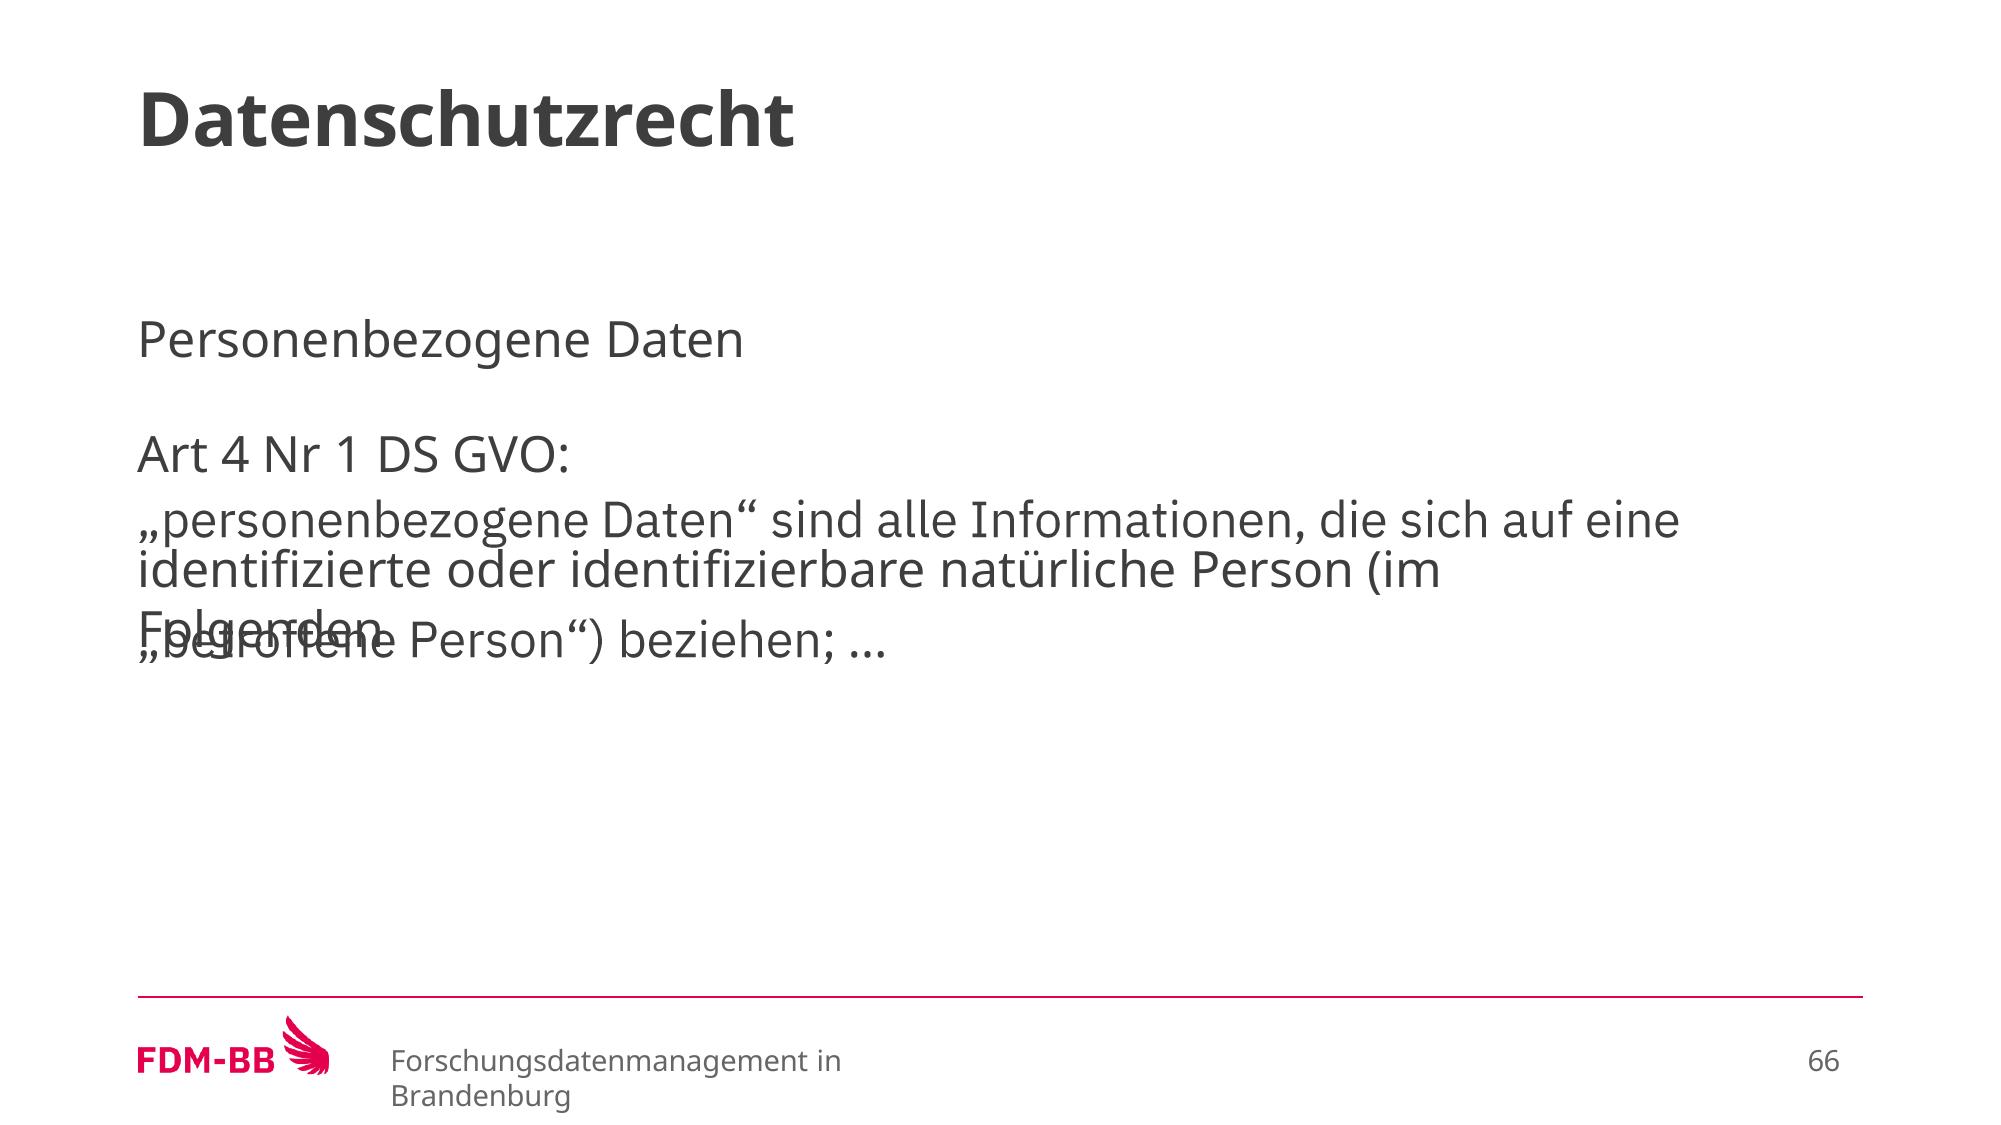

# Datenschutzrecht
Personenbezogene Daten
Art 4 Nr 1 DS GVO:
identifizierte oder identifizierbare natürliche Person (im Folgenden
Forschungsdatenmanagement in Brandenburg
66